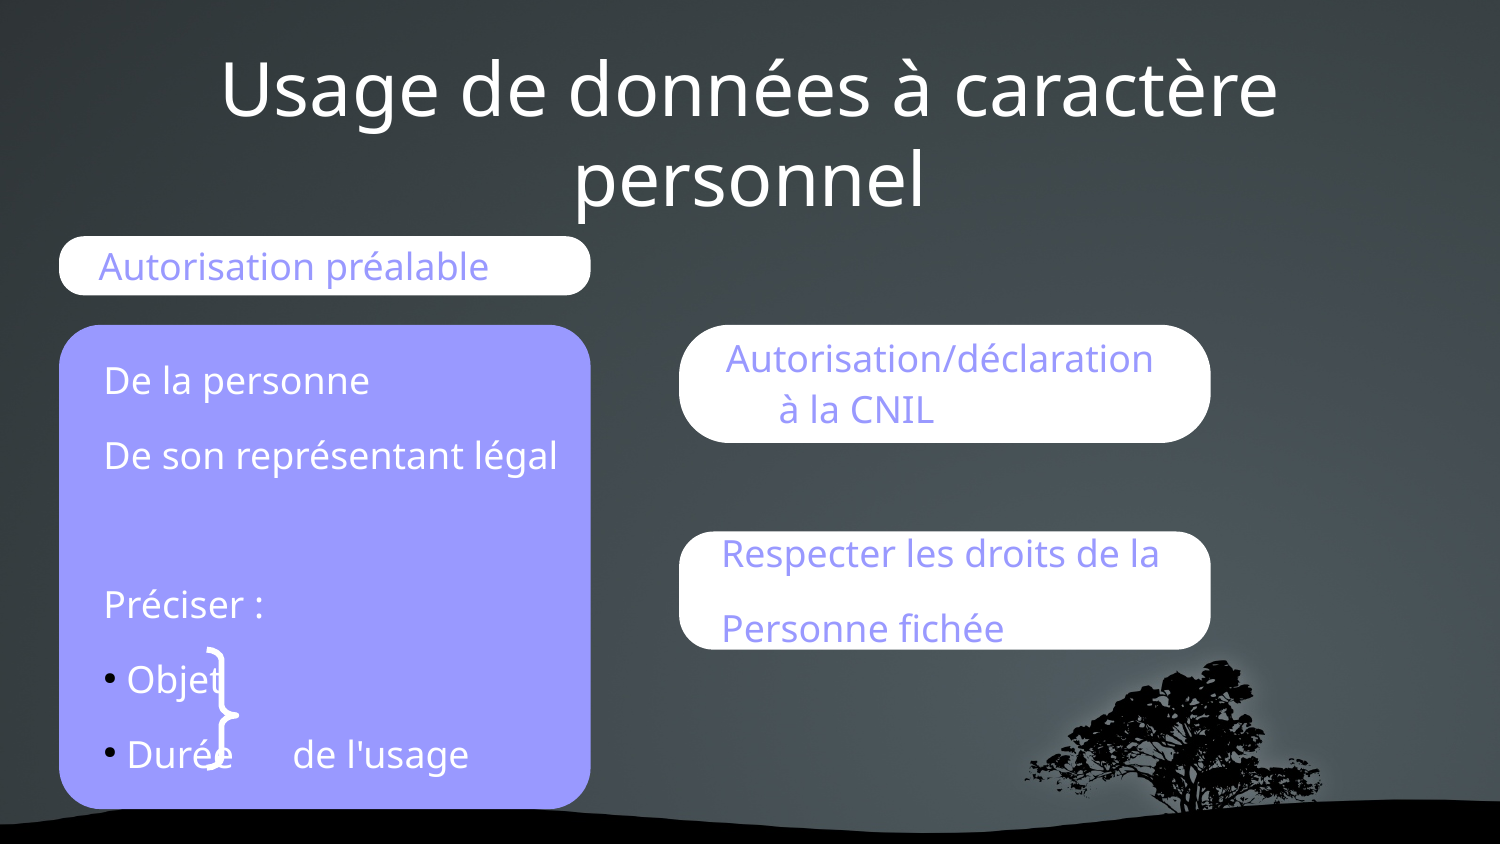

Usage de données à caractère
personnel
Autorisation préalable
De la personne
De son représentant légal
Préciser :
 Objet
 Durée de l'usage
Autorisation/déclaration
 à la CNIL
Respecter les droits de la
Personne fichée